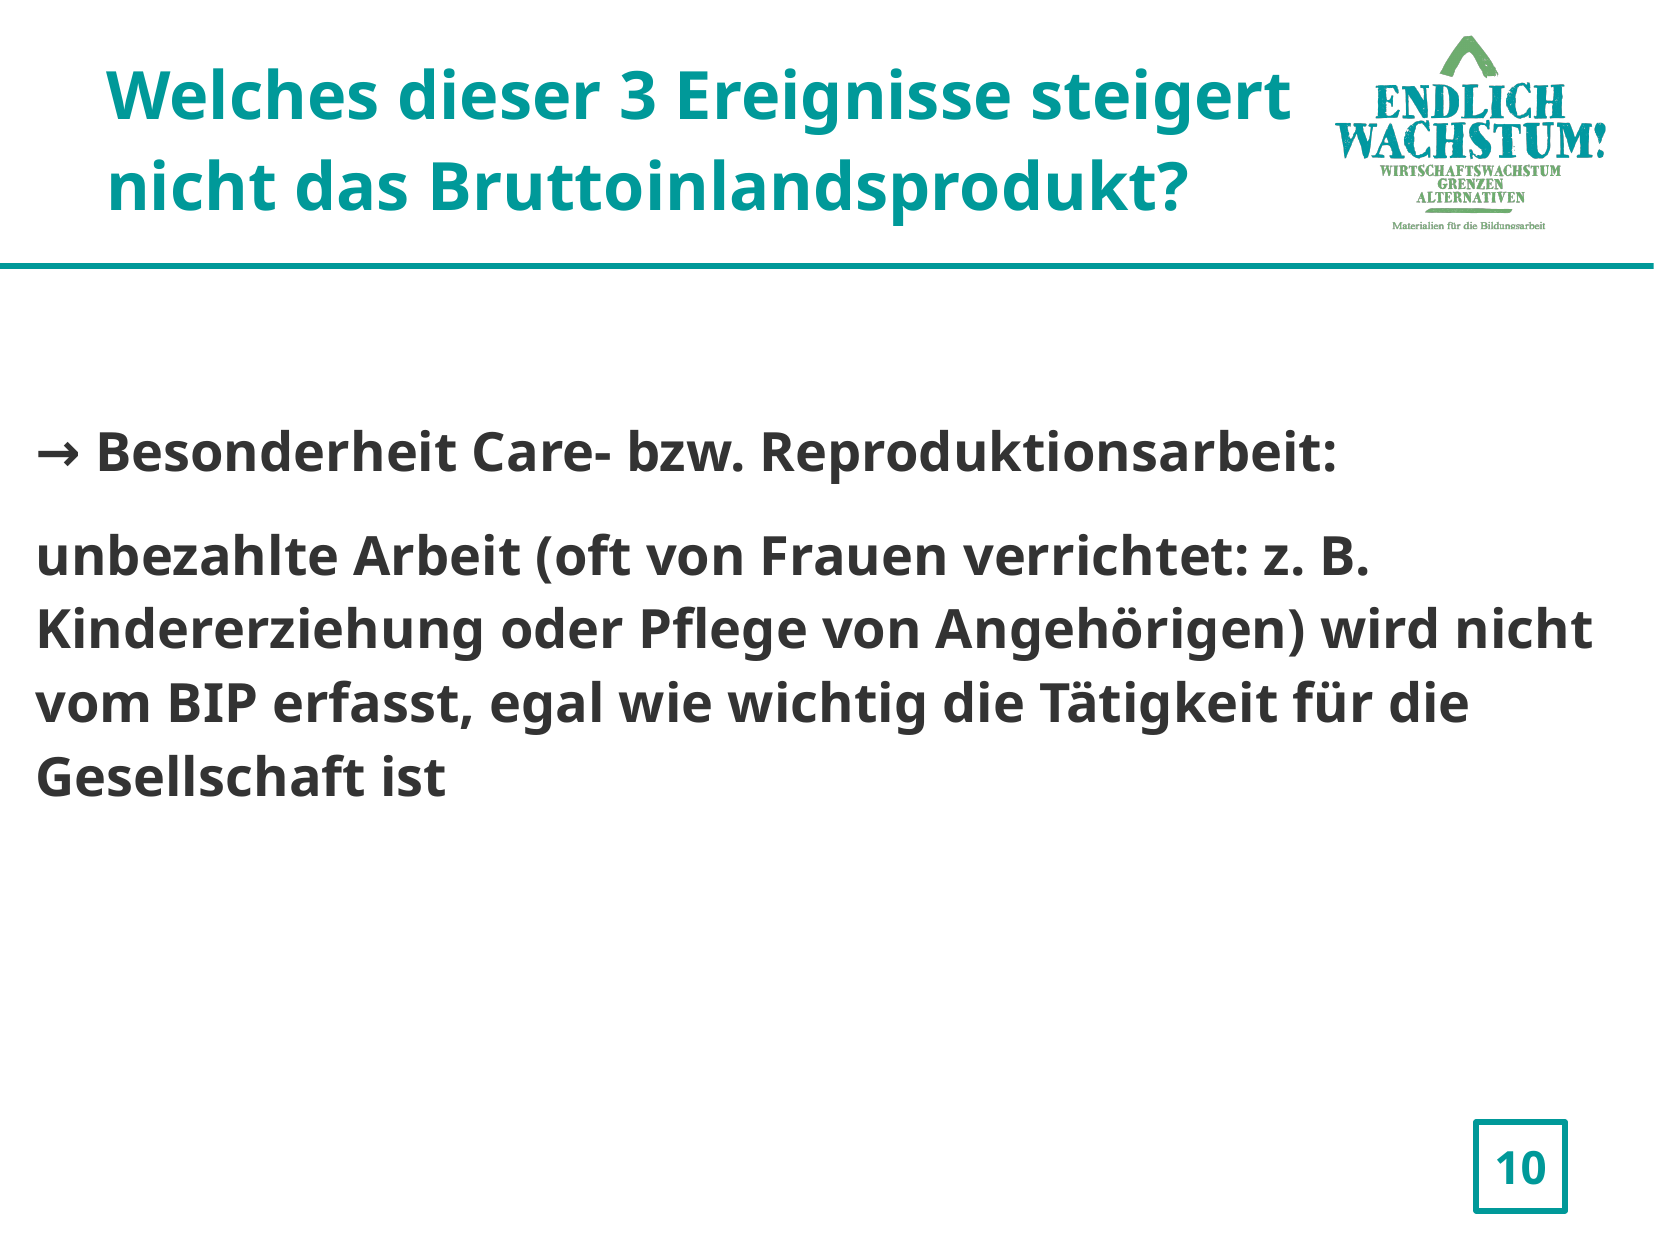

# Welches dieser 3 Ereignisse steigert nicht das Bruttoinlandsprodukt?
→ Besonderheit Care- bzw. Reproduktionsarbeit:
unbezahlte Arbeit (oft von Frauen verrichtet: z. B. Kindererziehung oder Pflege von Angehörigen) wird nicht vom BIP erfasst, egal wie wichtig die Tätigkeit für die Gesellschaft ist
10